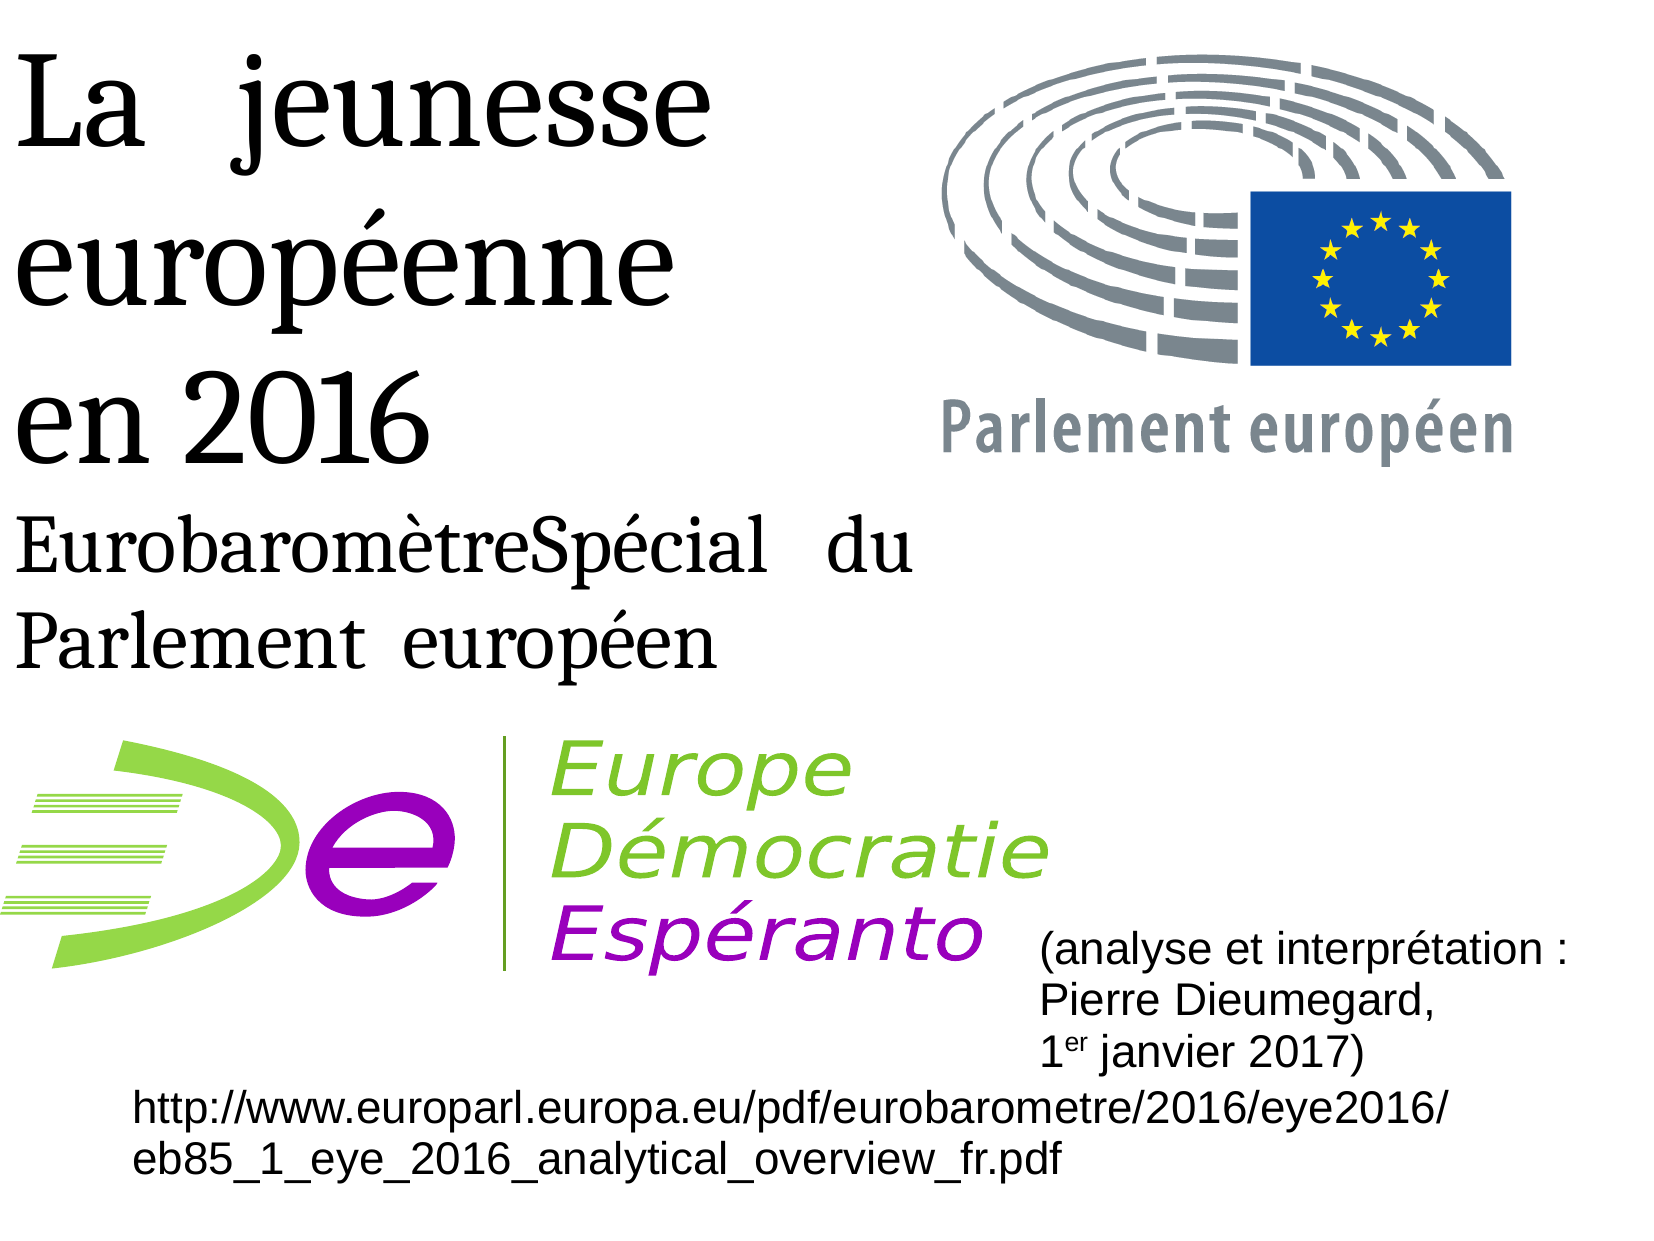

La 	jeunesse
européenne
en 2016
Eurobaromètre	Spécial	du
Parlement	 européen
(analyse et interprétation :
Pierre Dieumegard,
1er janvier 2017)
http://www.europarl.europa.eu/pdf/eurobarometre/2016/eye2016/eb85_1_eye_2016_analytical_overview_fr.pdf